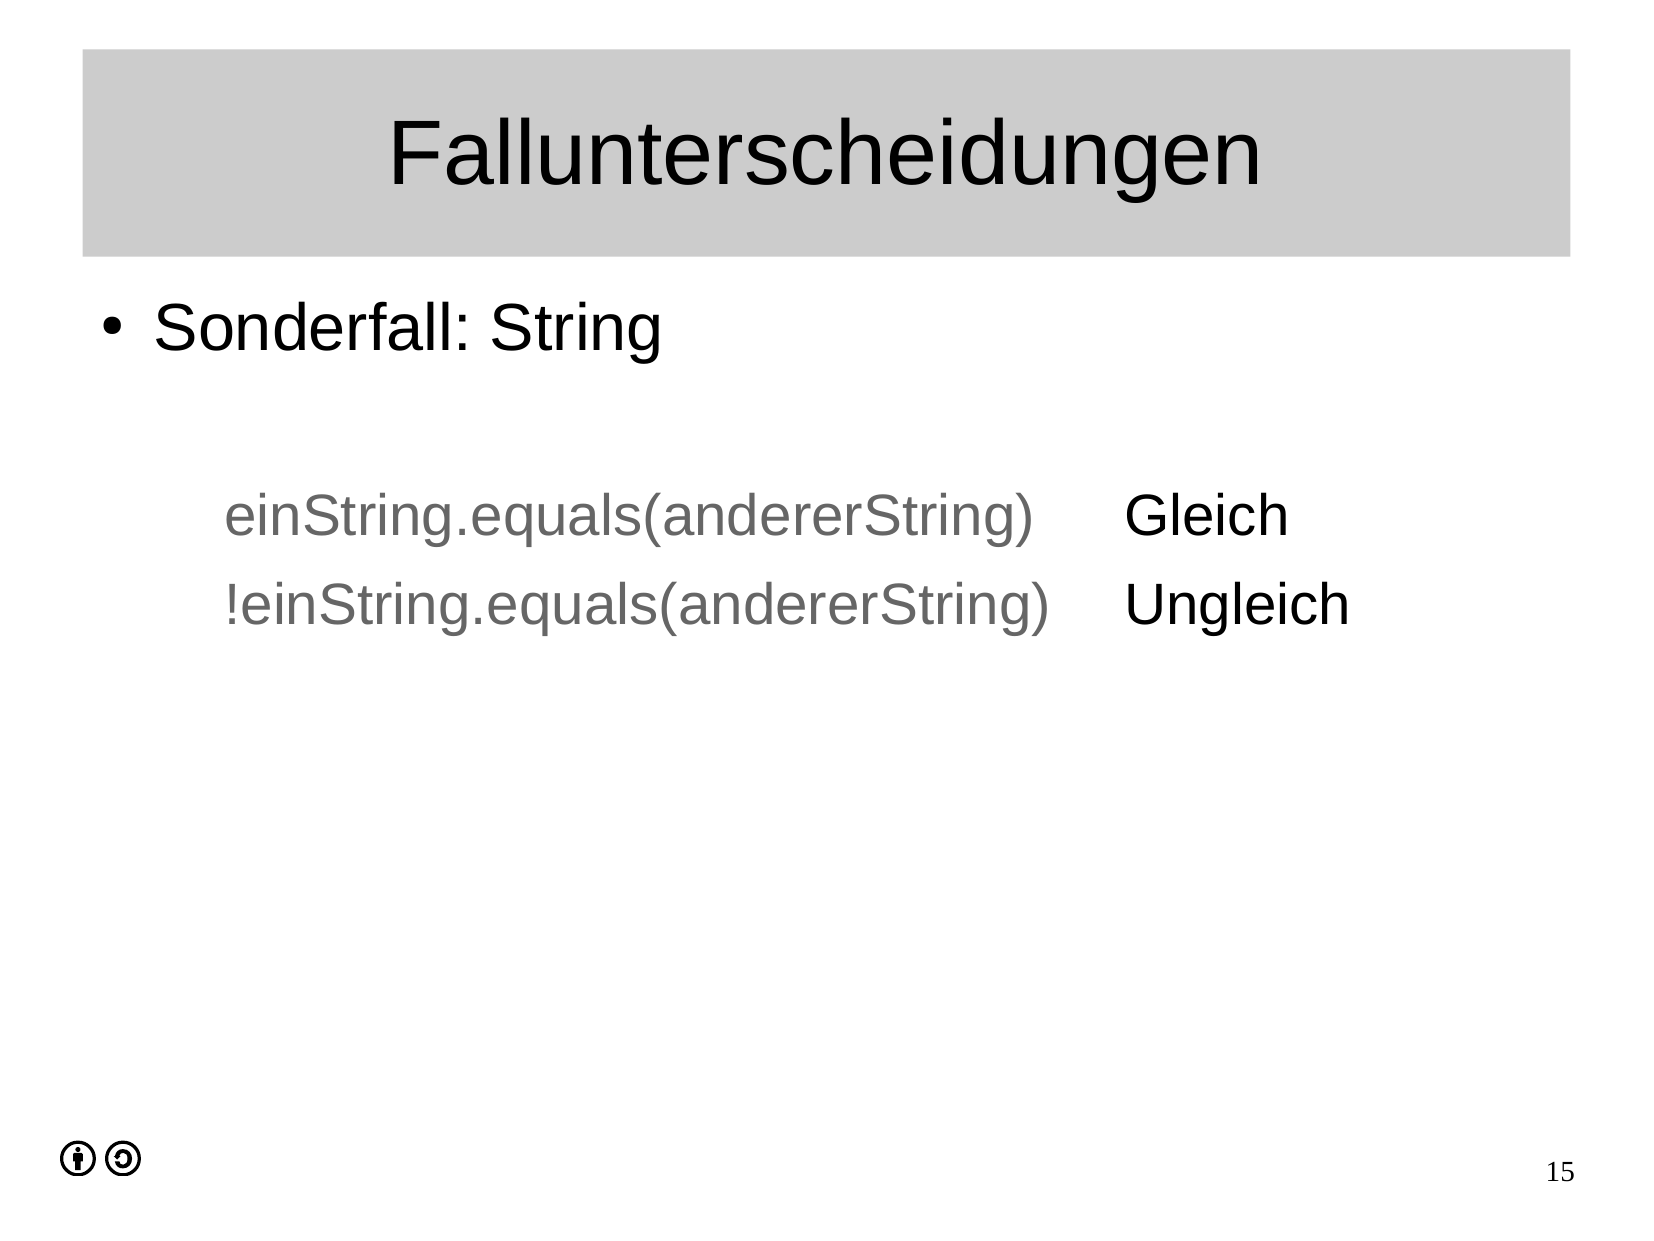

# Fallunterscheidungen
Sonderfall: String
einString.equals(andererString)		Gleich
!einString.equals(andererString)	Ungleich
15